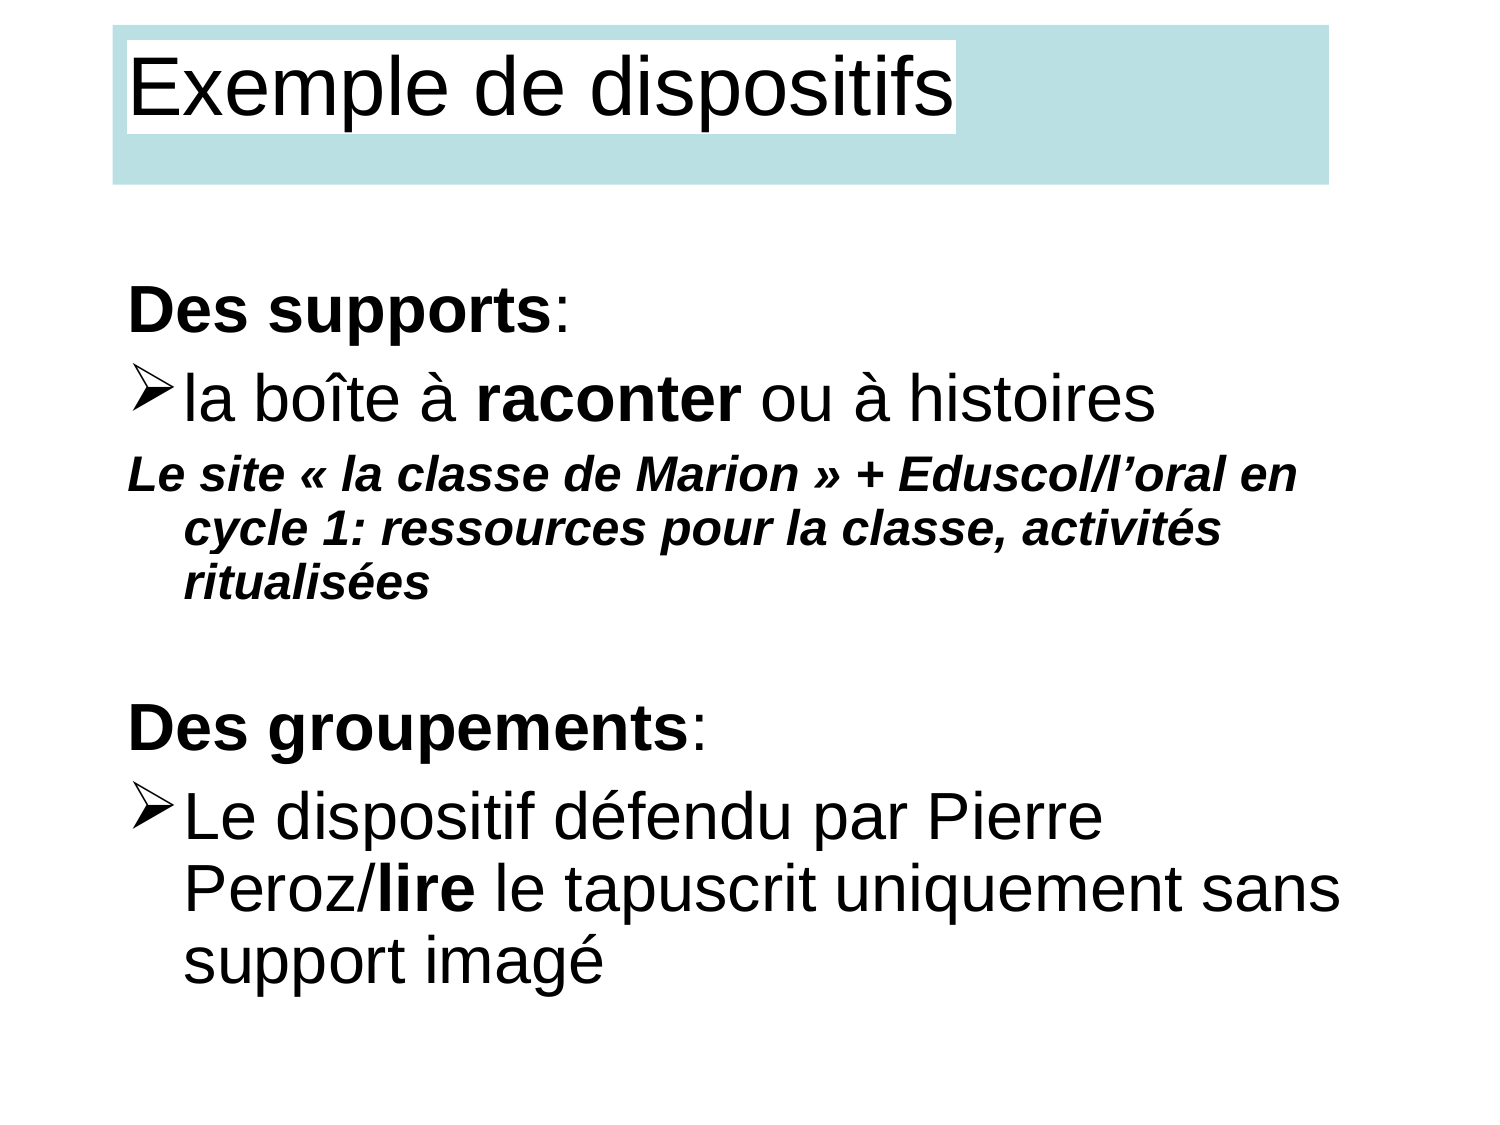

# Exemple de dispositifs
Des supports:
la boîte à raconter ou à histoires
Le site « la classe de Marion » + Eduscol/l’oral en cycle 1: ressources pour la classe, activités ritualisées
Des groupements:
Le dispositif défendu par Pierre Peroz/lire le tapuscrit uniquement sans support imagé